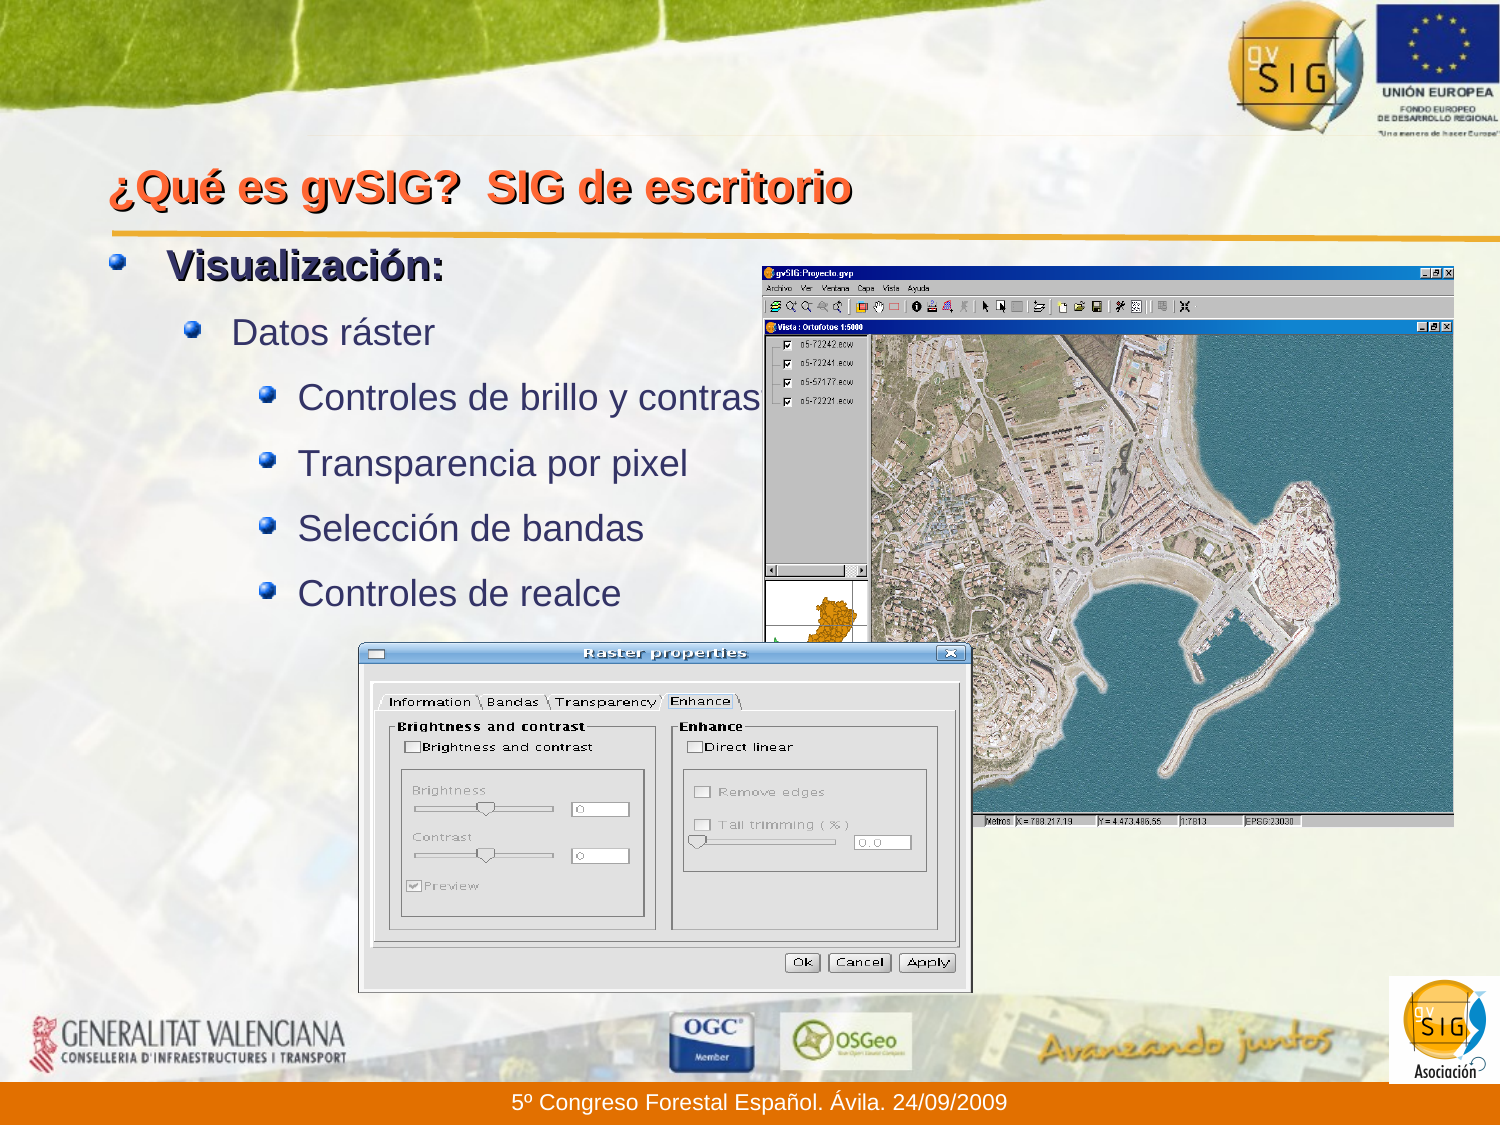

¿Qué es gvSIG? SIG de escritorio
Visualización:
Datos ráster
Controles de brillo y contraste
Transparencia por pixel
Selección de bandas
Controles de realce